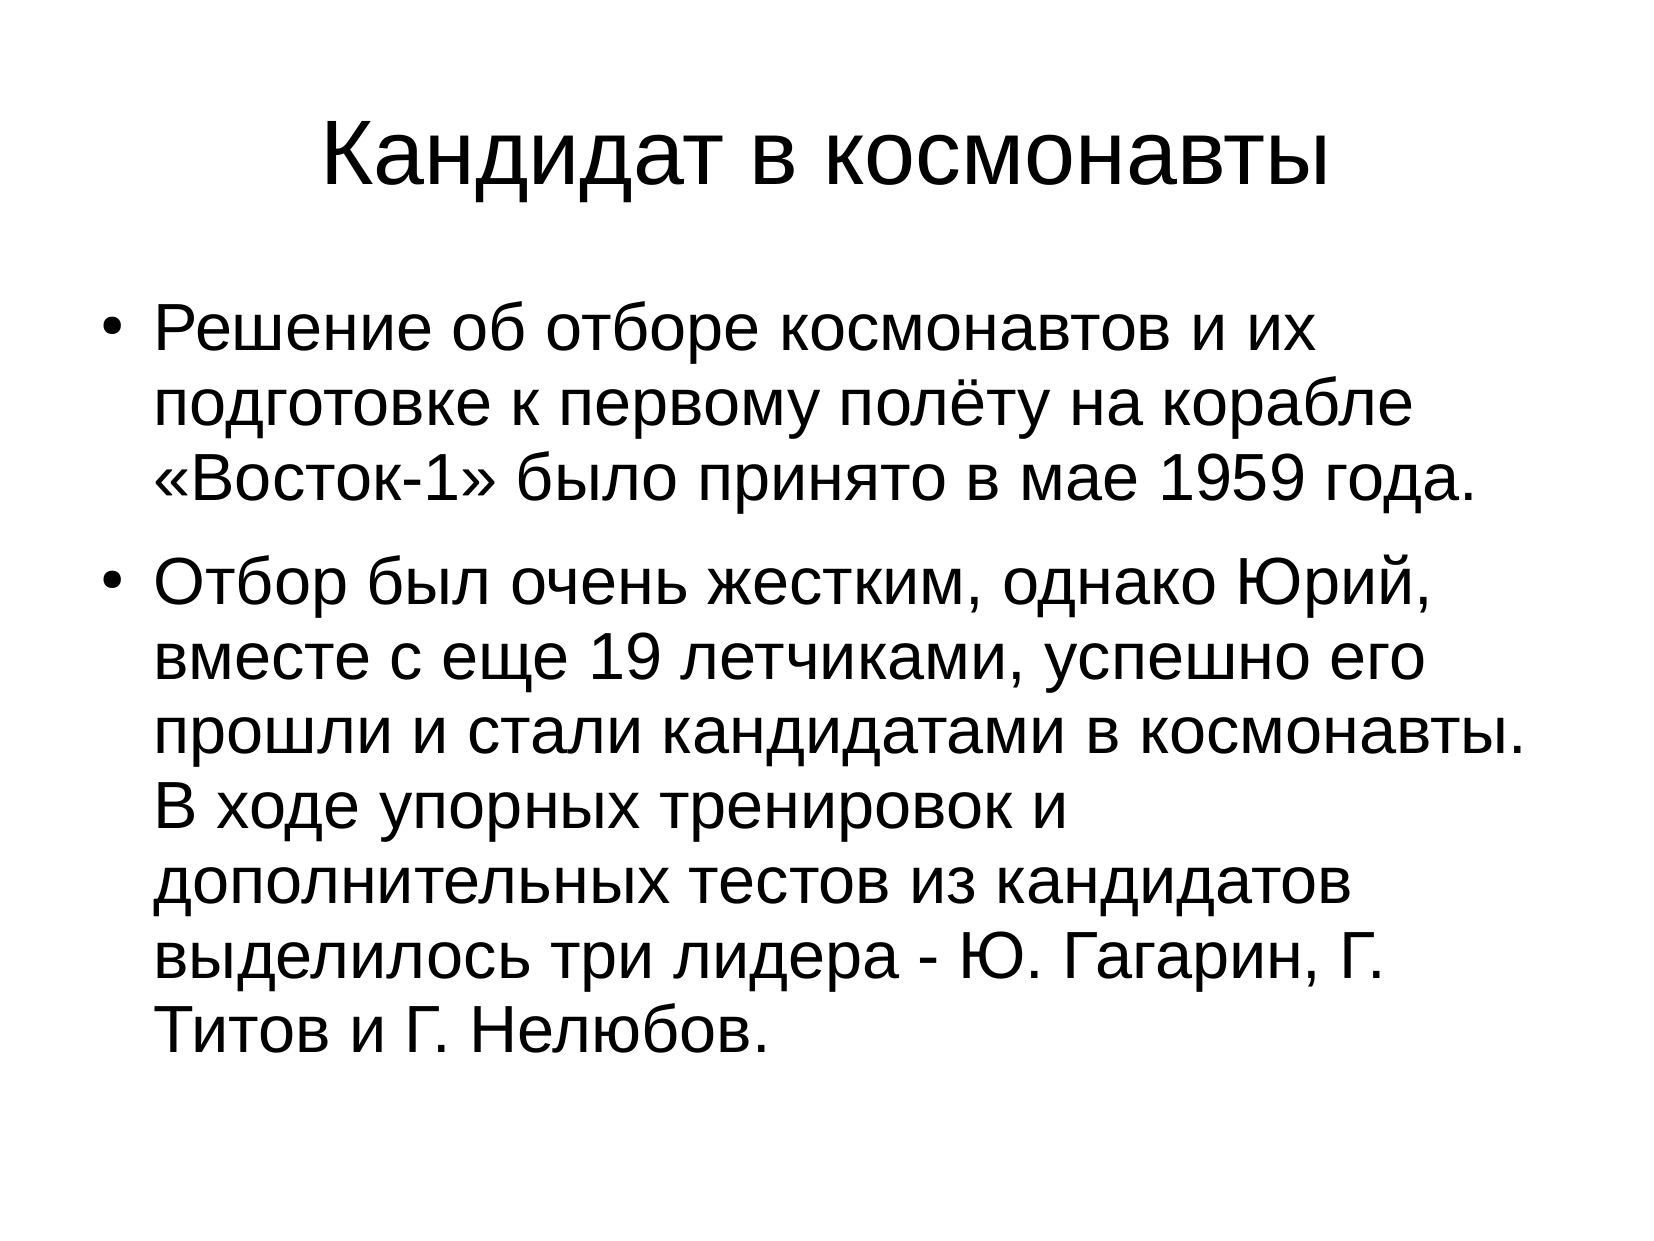

# Кандидат в космонавты
Решение об отборе космонавтов и их подготовке к первому полёту на корабле «Восток-1» было принято в мае 1959 года.
Отбор был очень жестким, однако Юрий, вместе с еще 19 летчиками, успешно его прошли и стали кандидатами в космонавты. В ходе упорных тренировок и дополнительных тестов из кандидатов выделилось три лидера - Ю. Гагарин, Г. Титов и Г. Нелюбов.